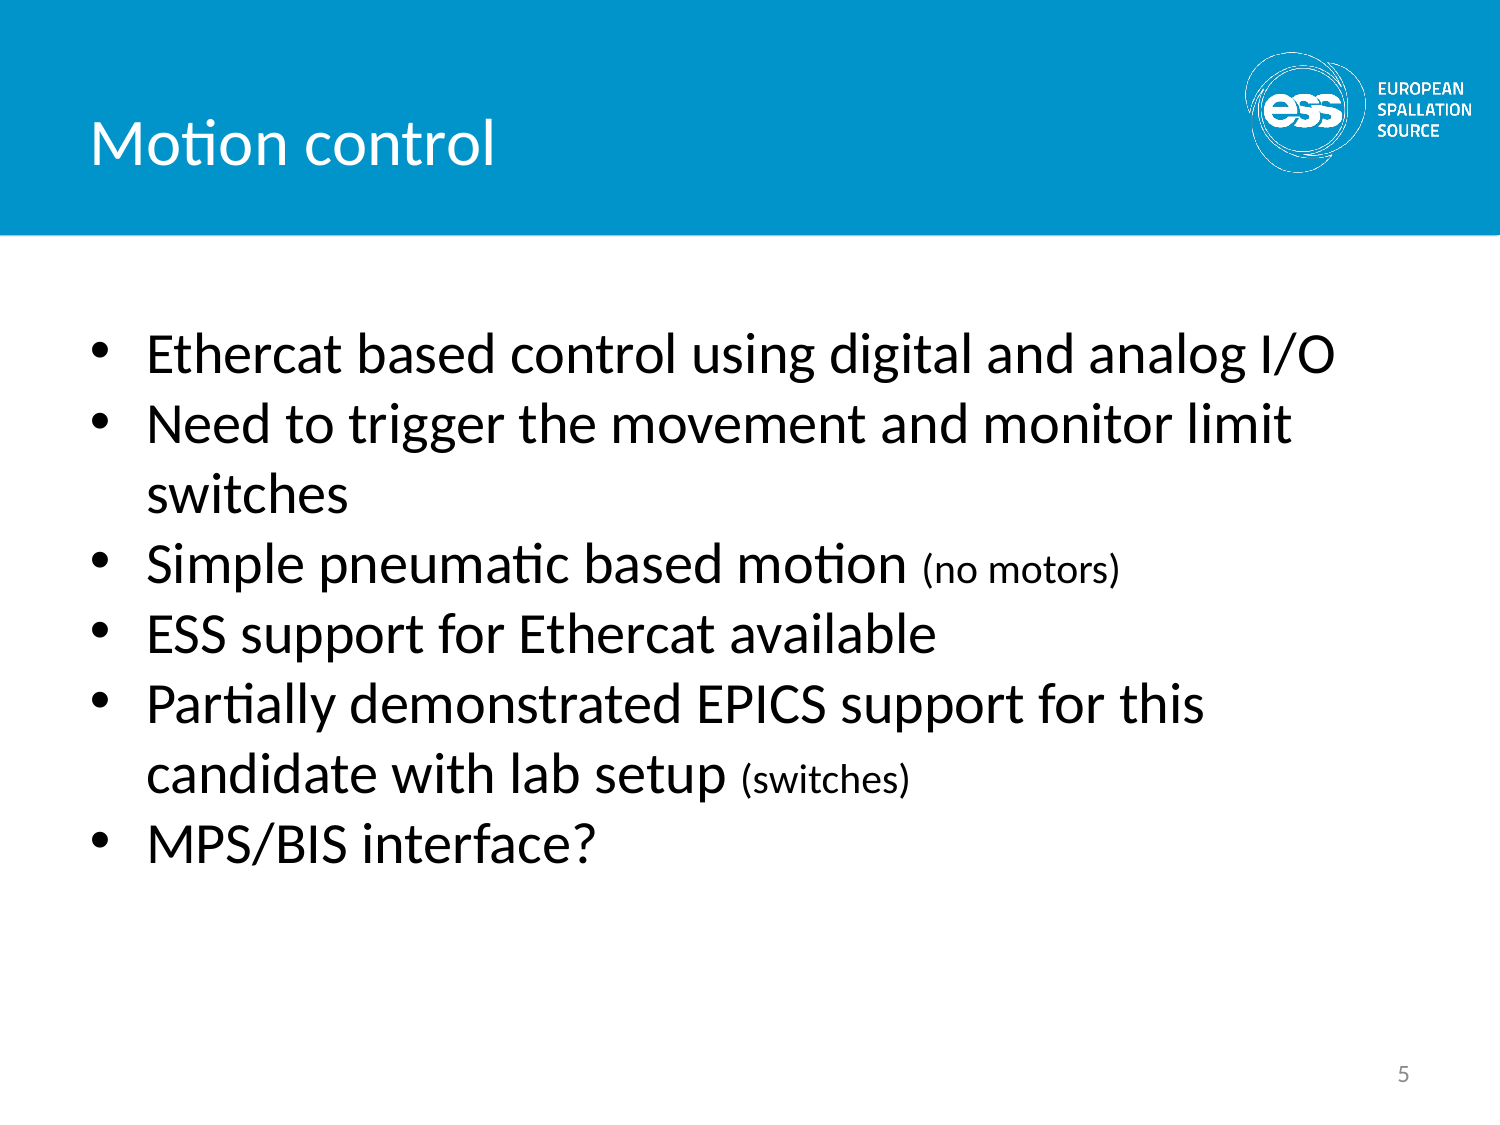

Motion control
Ethercat based control using digital and analog I/O
Need to trigger the movement and monitor limit switches
Simple pneumatic based motion (no motors)
ESS support for Ethercat available
Partially demonstrated EPICS support for this candidate with lab setup (switches)
MPS/BIS interface?